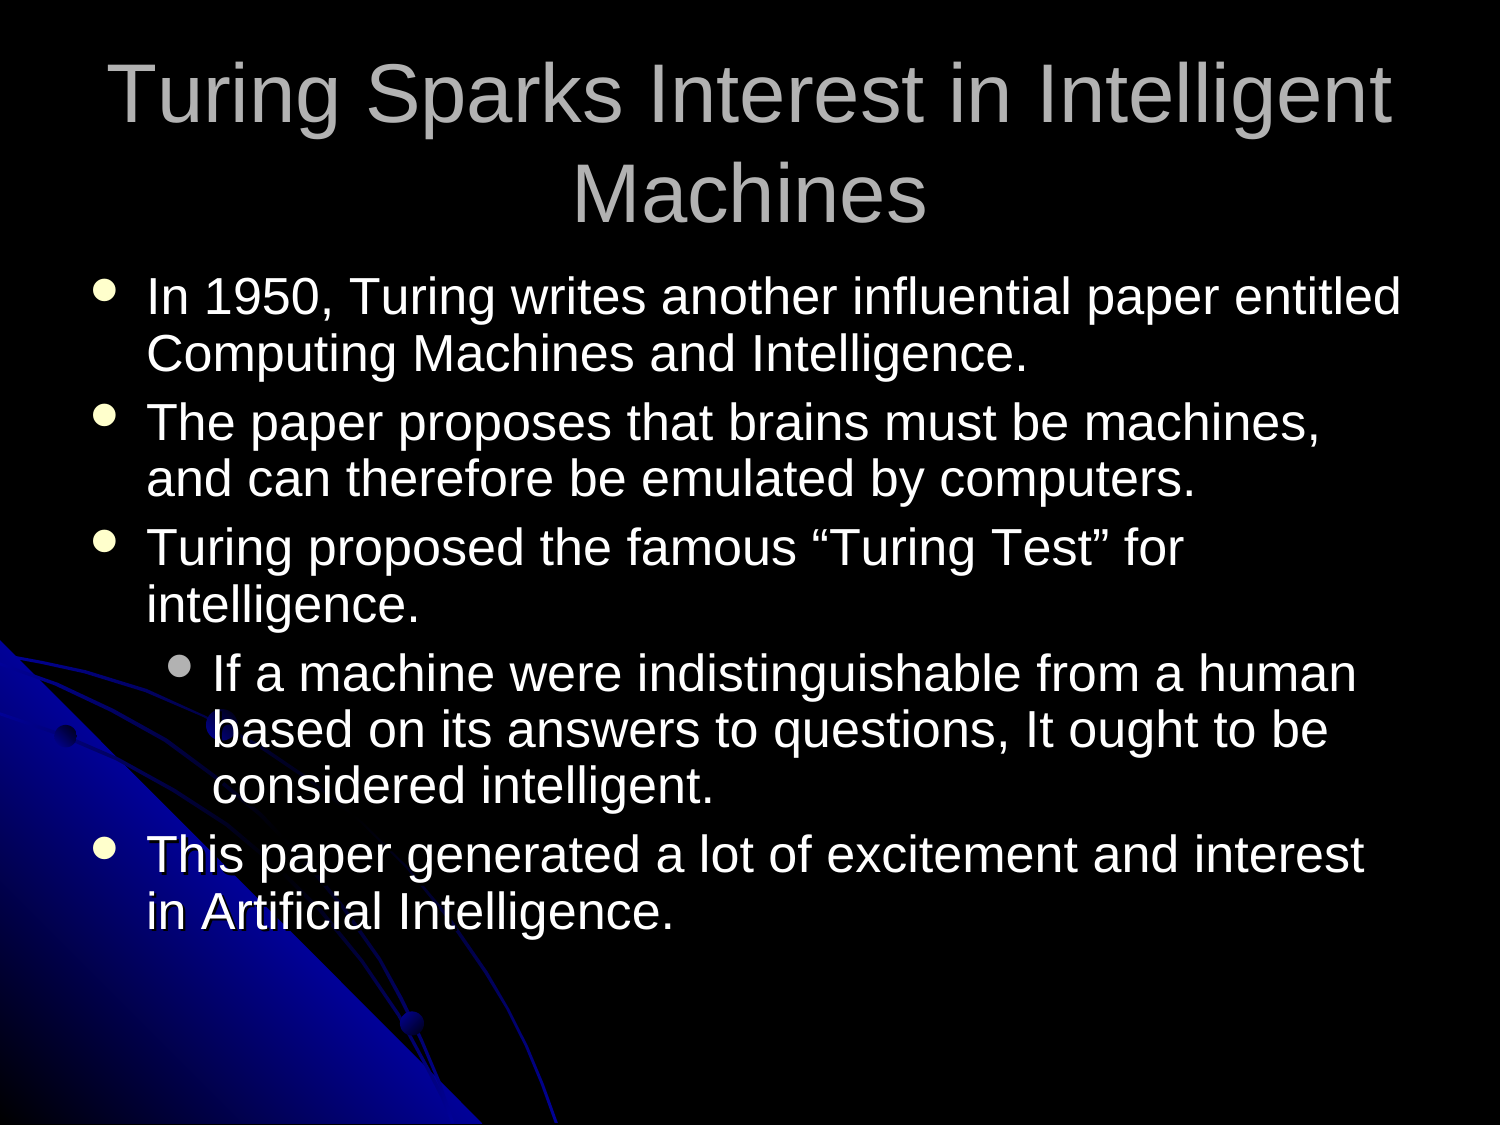

# Turing Sparks Interest in Intelligent Machines
In 1950, Turing writes another influential paper entitled Computing Machines and Intelligence.
The paper proposes that brains must be machines, and can therefore be emulated by computers.
Turing proposed the famous “Turing Test” for intelligence.
If a machine were indistinguishable from a human based on its answers to questions, It ought to be considered intelligent.
This paper generated a lot of excitement and interest in Artificial Intelligence.